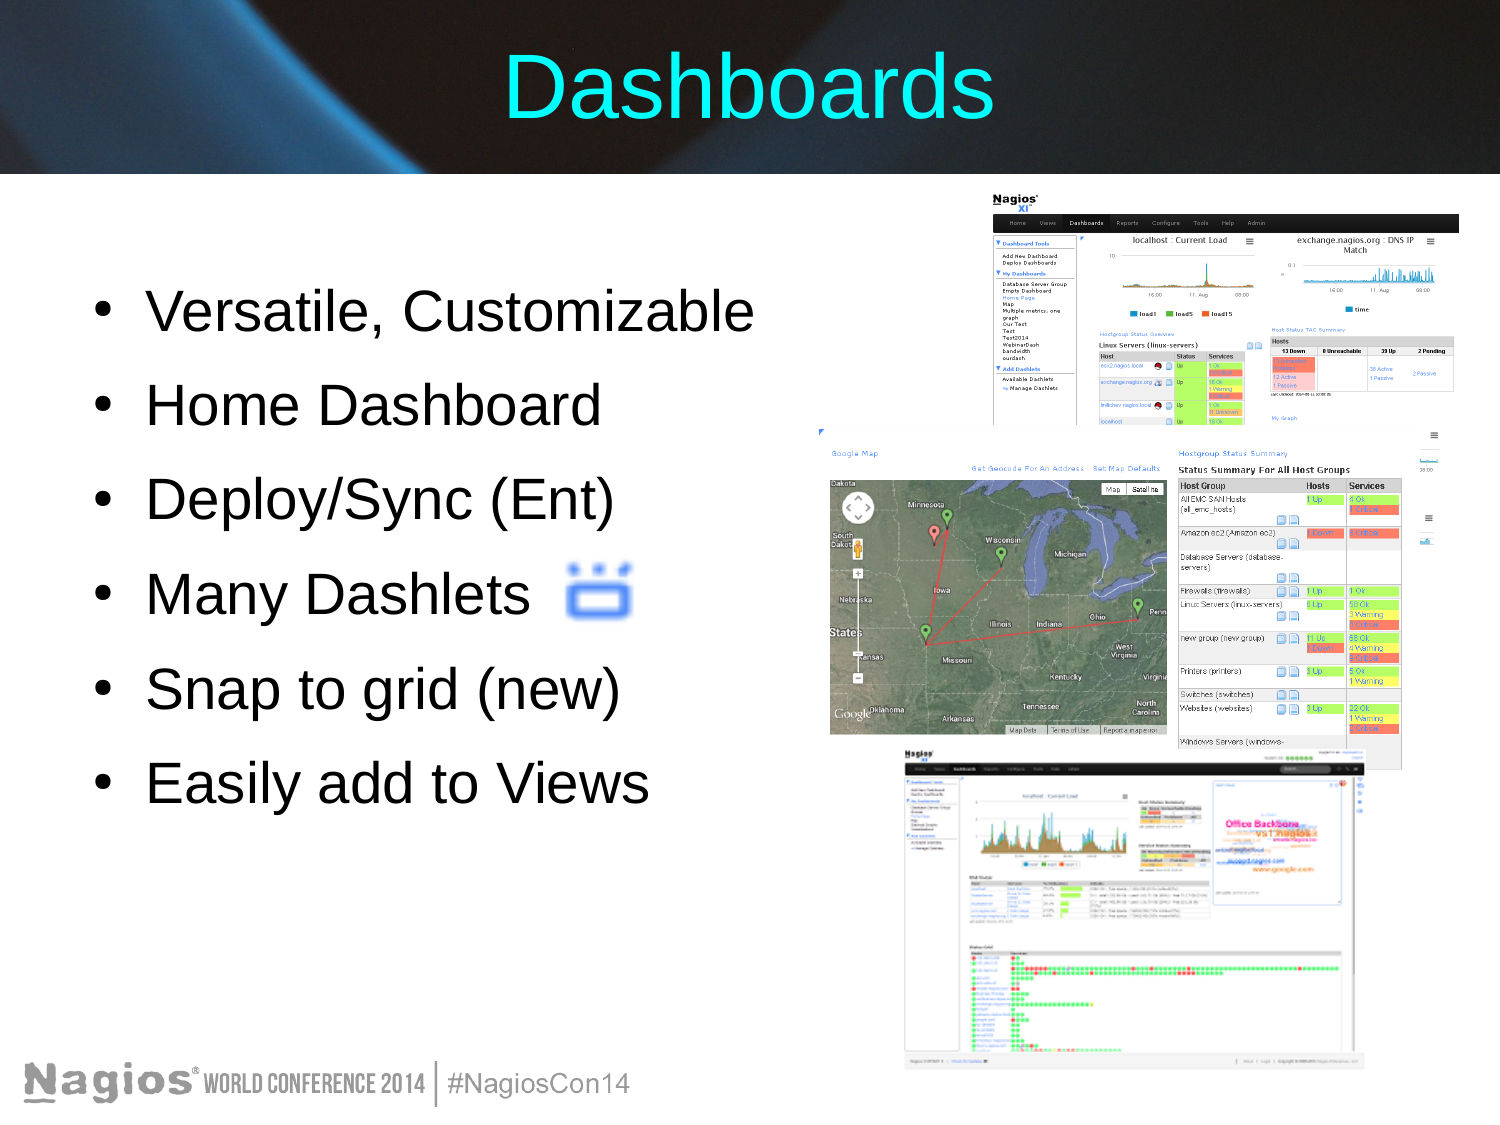

# Dashboards
Versatile, Customizable
Home Dashboard
Deploy/Sync (Ent)
Many Dashlets
Snap to grid (new)
Easily add to Views